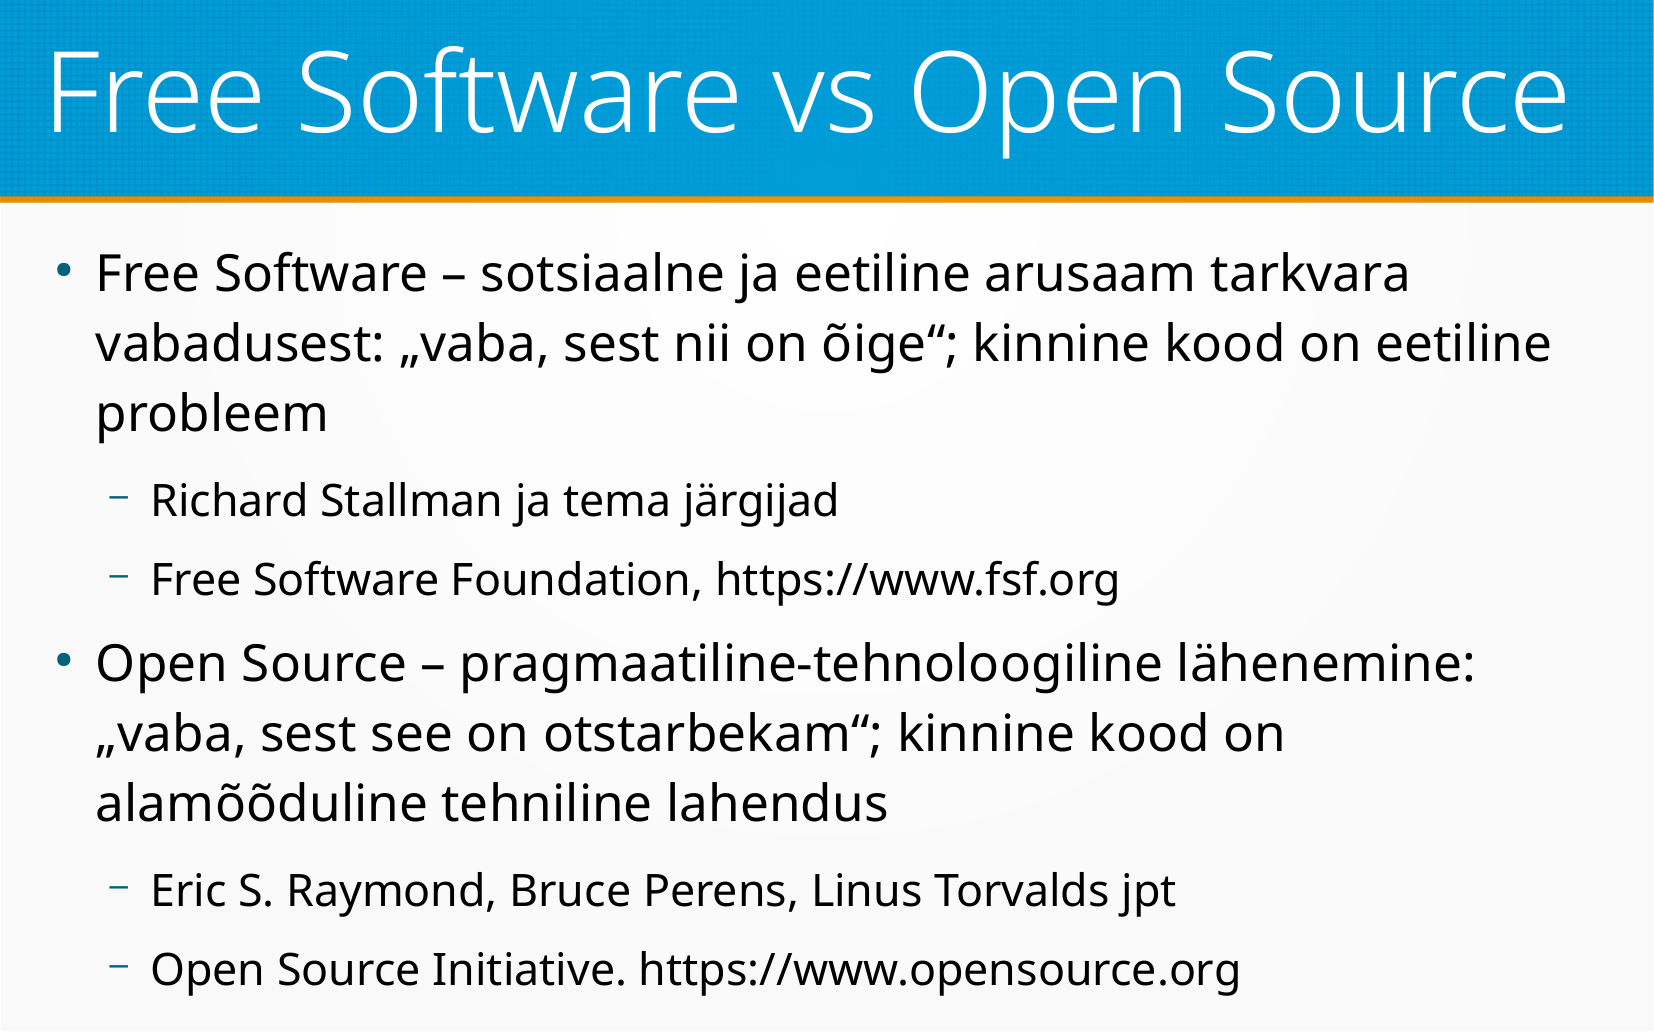

# Free Software vs Open Source
Free Software – sotsiaalne ja eetiline arusaam tarkvara vabadusest: „vaba, sest nii on õige“; kinnine kood on eetiline probleem
Richard Stallman ja tema järgijad
Free Software Foundation, https://www.fsf.org
Open Source – pragmaatiline-tehnoloogiline lähenemine: „vaba, sest see on otstarbekam“; kinnine kood on alamõõduline tehniline lahendus
Eric S. Raymond, Bruce Perens, Linus Torvalds jpt
Open Source Initiative. https://www.opensource.org